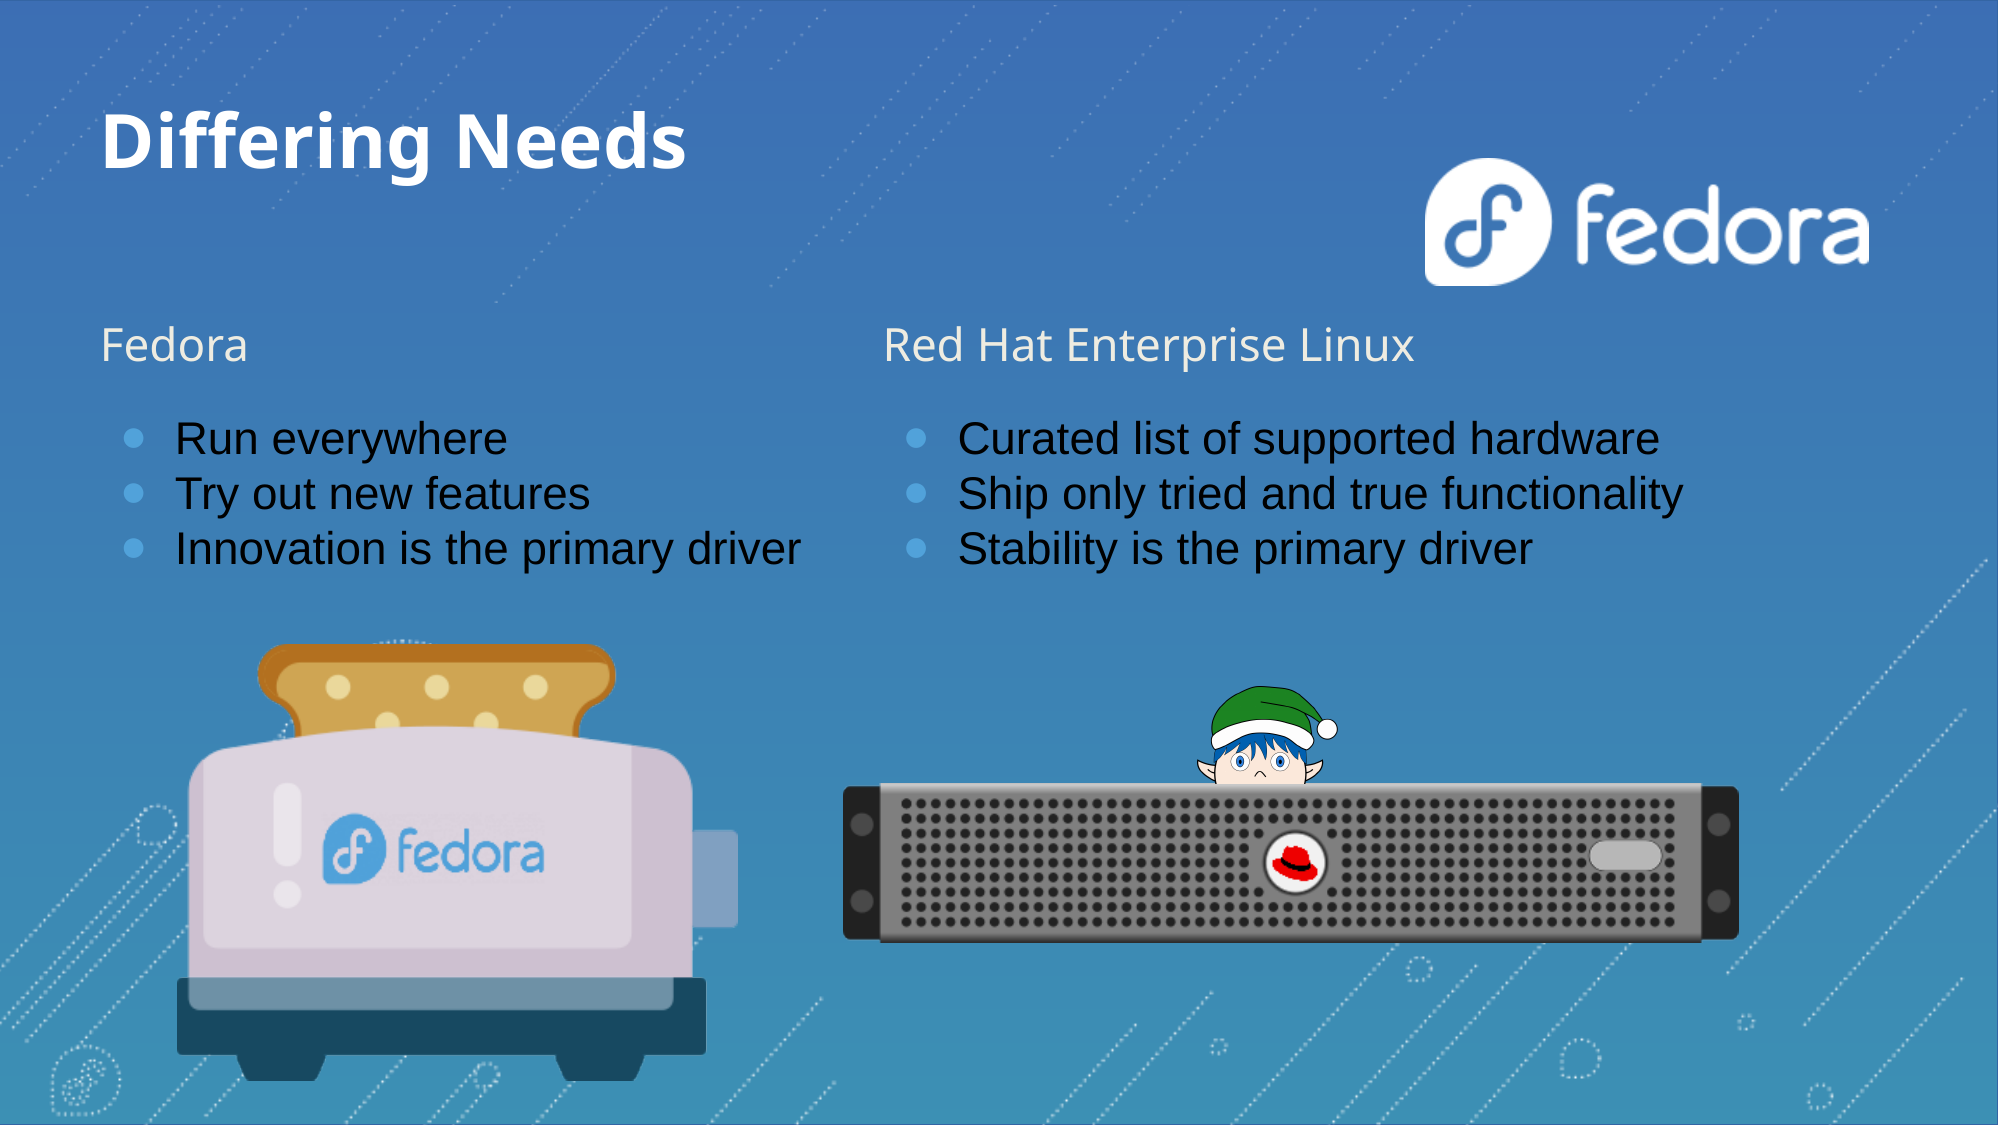

# Differing Needs
Fedora
Red Hat Enterprise Linux
Run everywhere
Try out new features
Innovation is the primary driver
Curated list of supported hardware
Ship only tried and true functionality
Stability is the primary driver